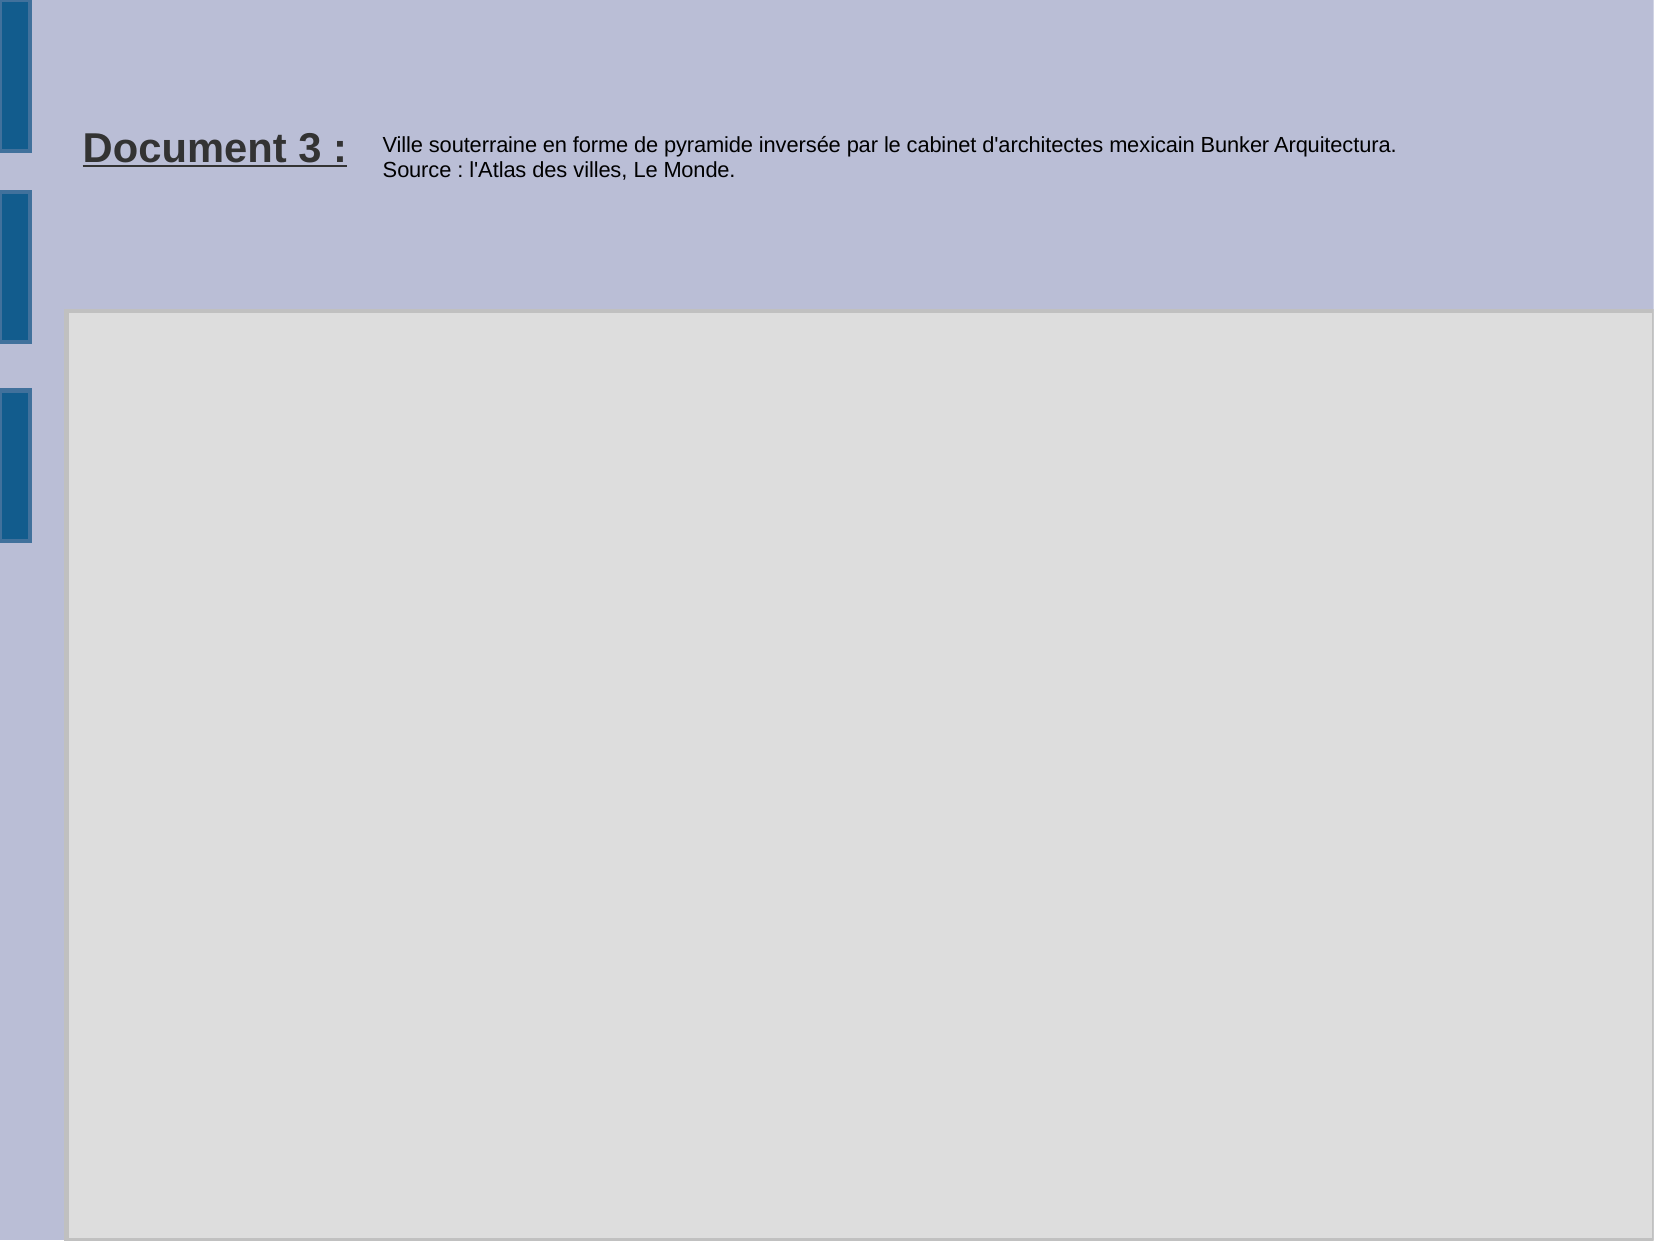

# Document 3 :
Ville souterraine en forme de pyramide inversée par le cabinet d'architectes mexicain Bunker Arquitectura.
Source : l'Atlas des villes, Le Monde.